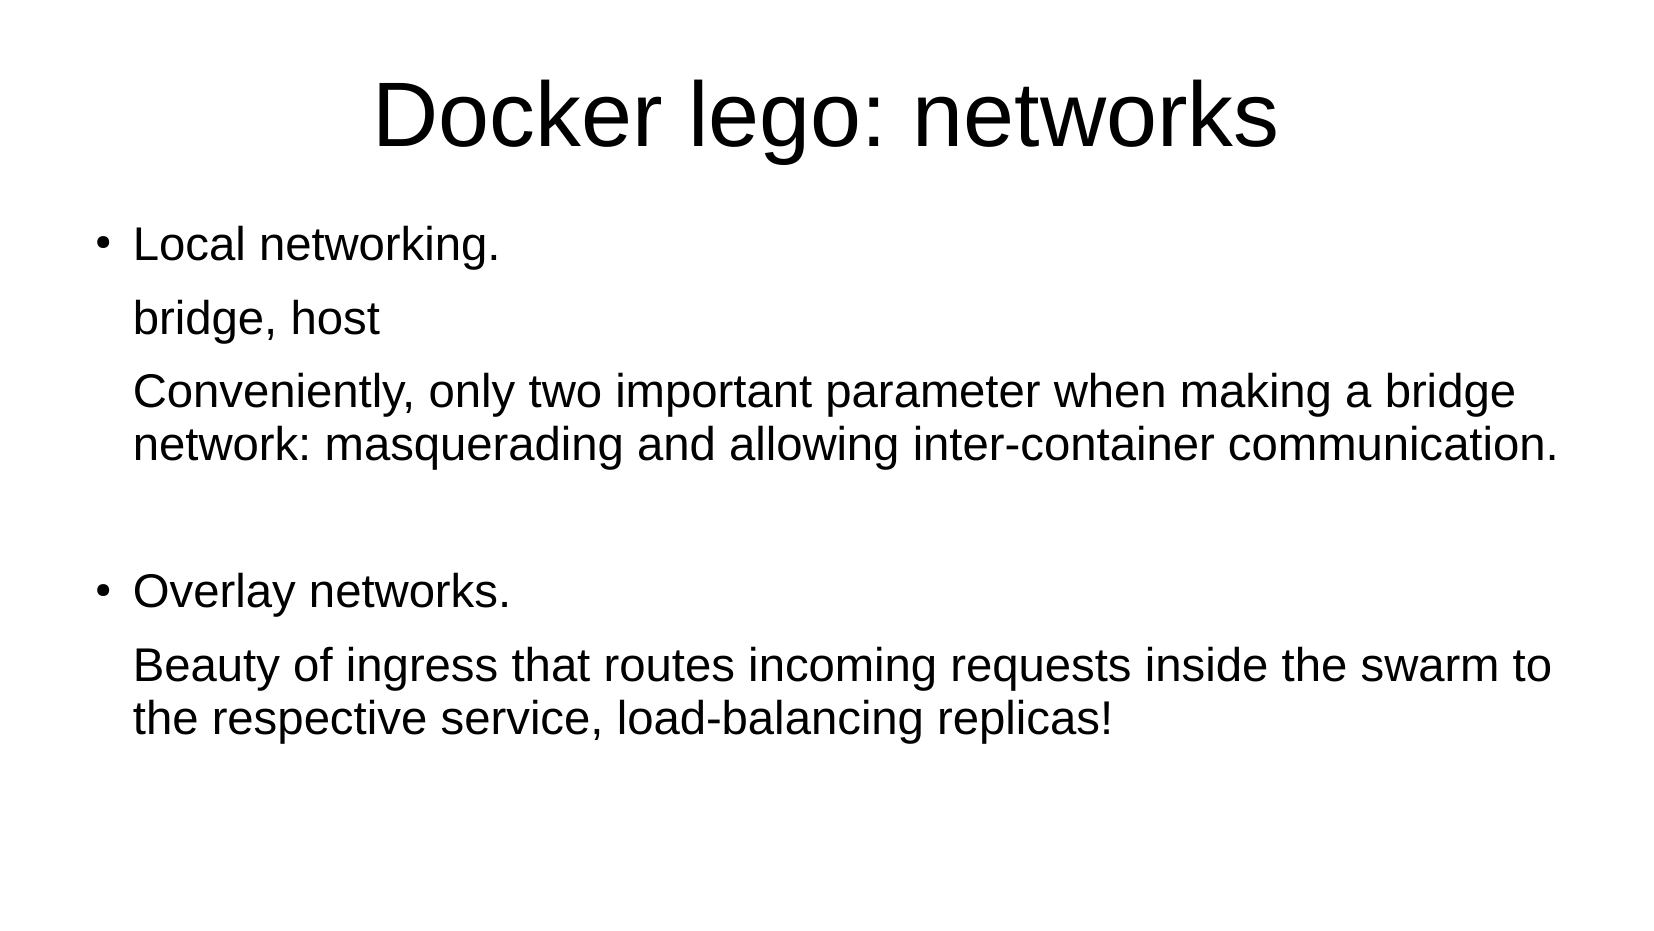

# Docker lego: networks
Local networking.
bridge, host
Conveniently, only two important parameter when making a bridge network: masquerading and allowing inter-container communication.
Overlay networks.
Beauty of ingress that routes incoming requests inside the swarm to the respective service, load-balancing replicas!